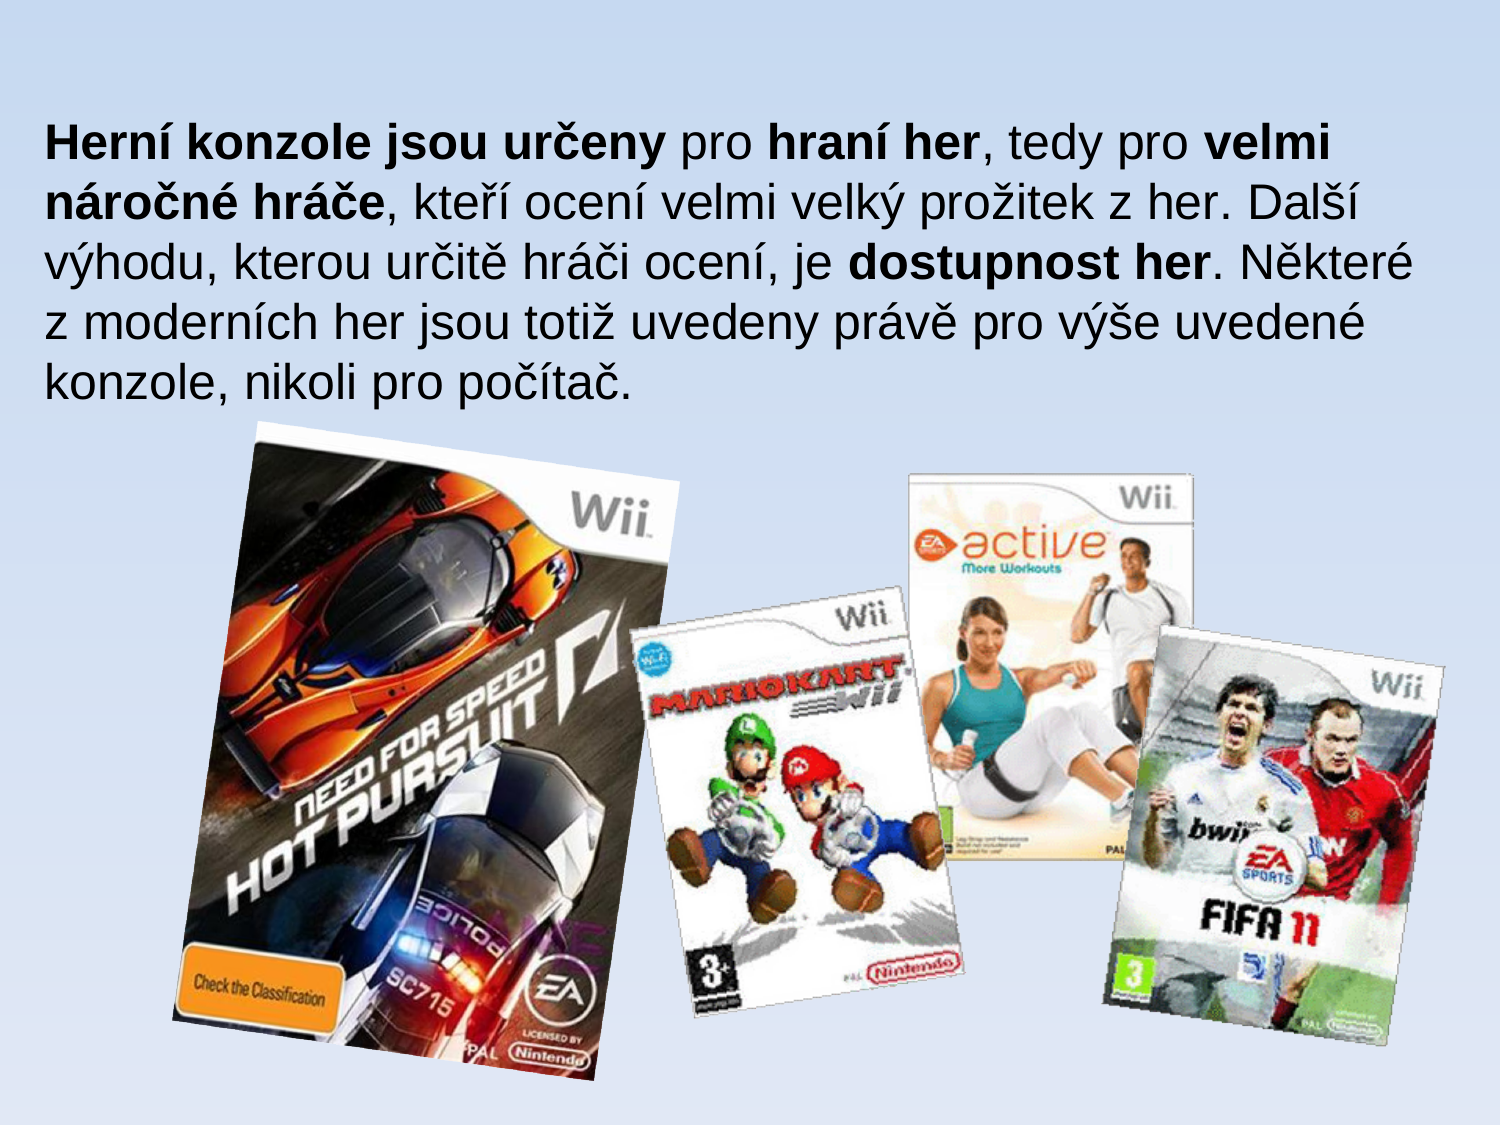

# Herní konzole jsou určeny pro hraní her, tedy pro velmi náročné hráče, kteří ocení velmi velký prožitek z her. Další výhodu, kterou určitě hráči ocení, je dostupnost her. Některé z moderních her jsou totiž uvedeny právě pro výše uvedené konzole, nikoli pro počítač.